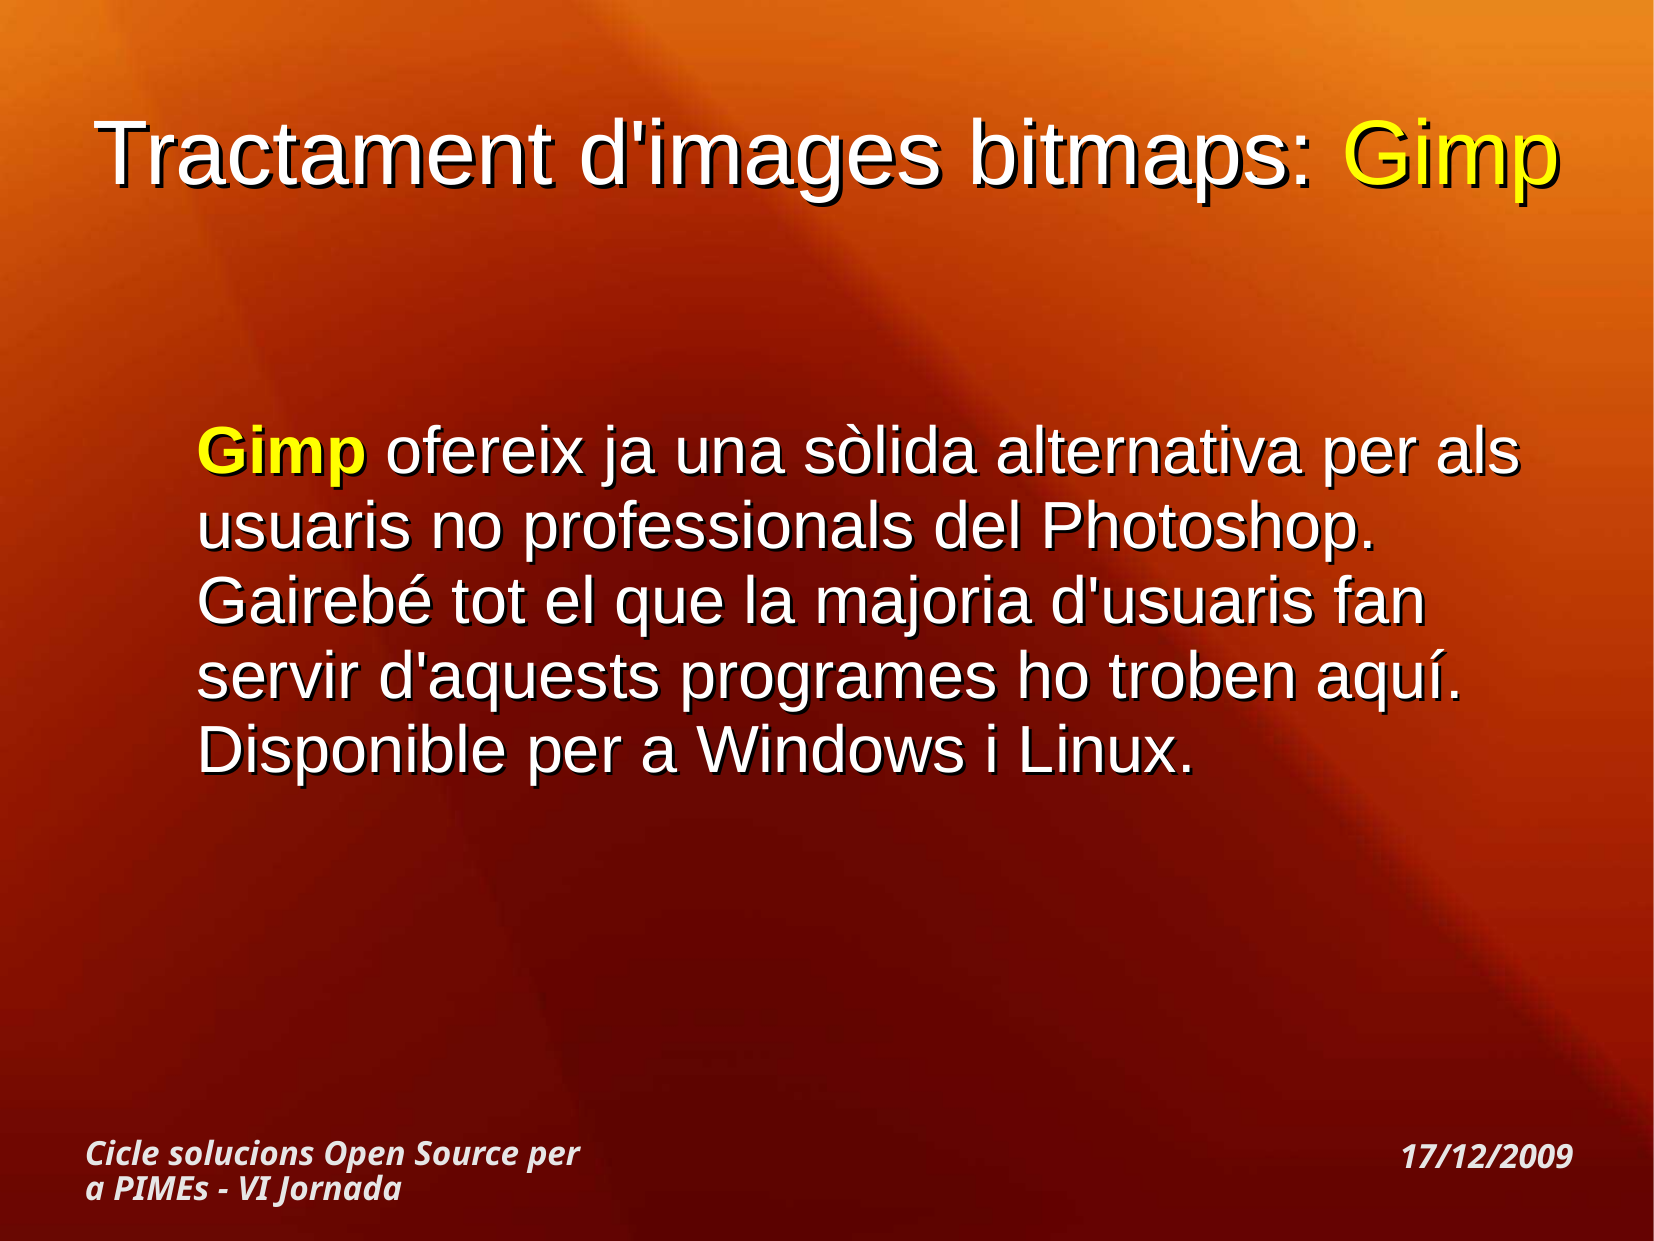

# Tractament d'images bitmaps: Gimp
Gimp ofereix ja una sòlida alternativa per als usuaris no professionals del Photoshop. Gairebé tot el que la majoria d'usuaris fan servir d'aquests programes ho troben aquí. Disponible per a Windows i Linux.
Cicle solucions Open Source per a PIMEs - VI Jornada
17/12/2009